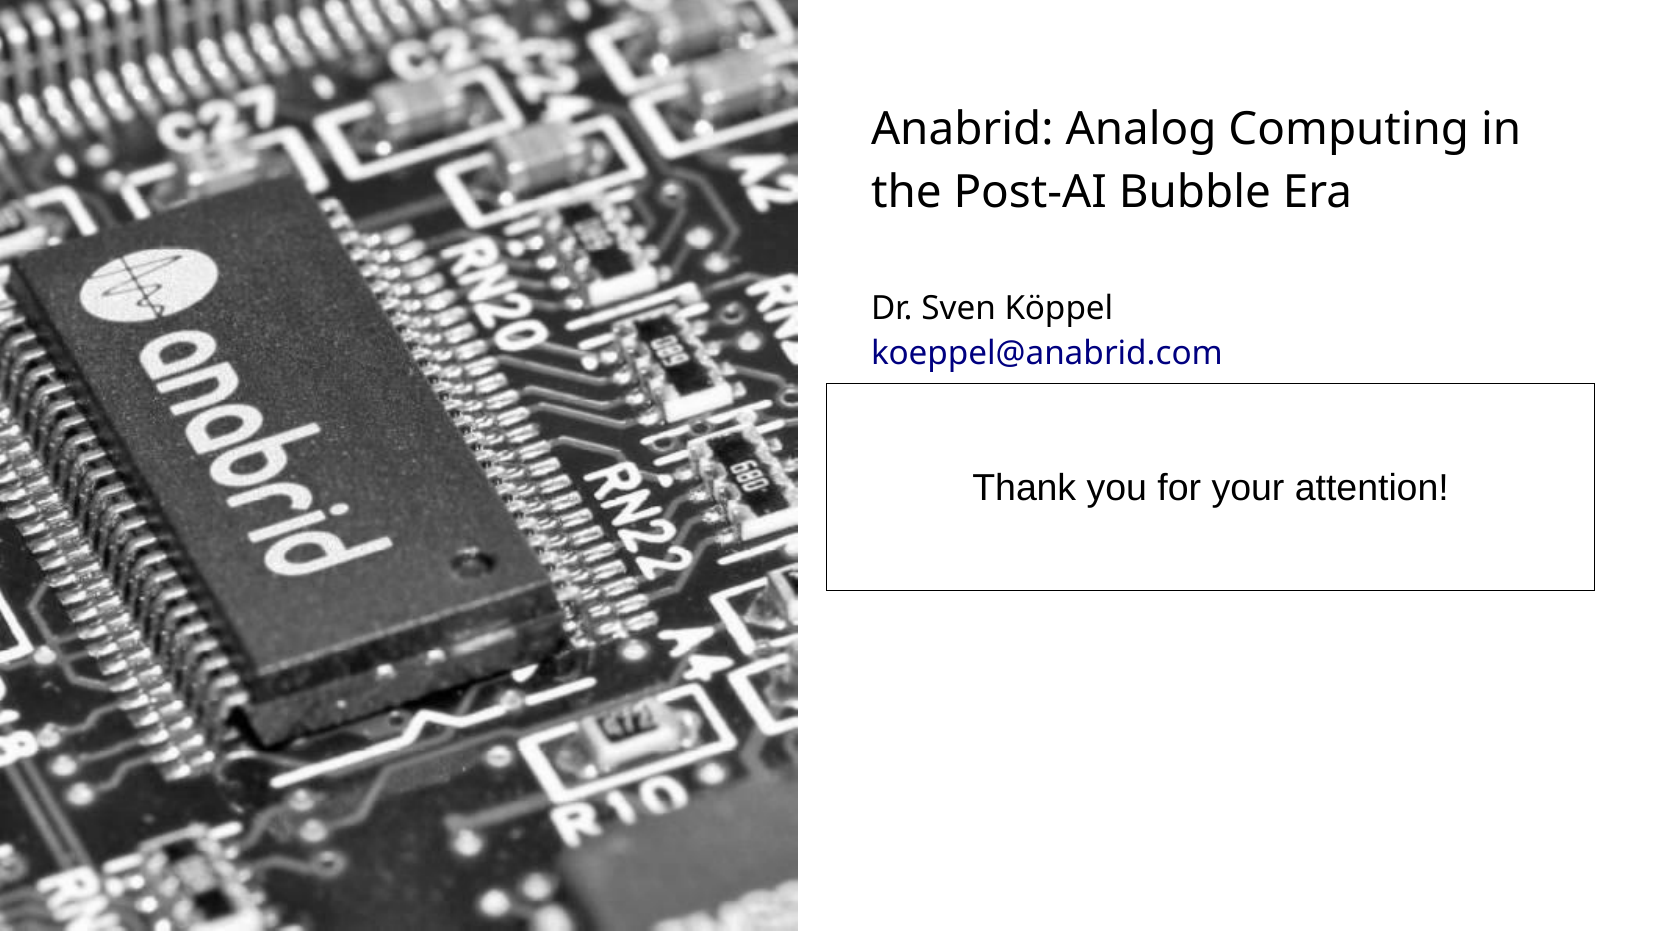

Anabrid: Analog Computing in the Post-AI Bubble Era
Dr. Sven Köppel
koeppel@anabrid.com
Thank you for your attention!